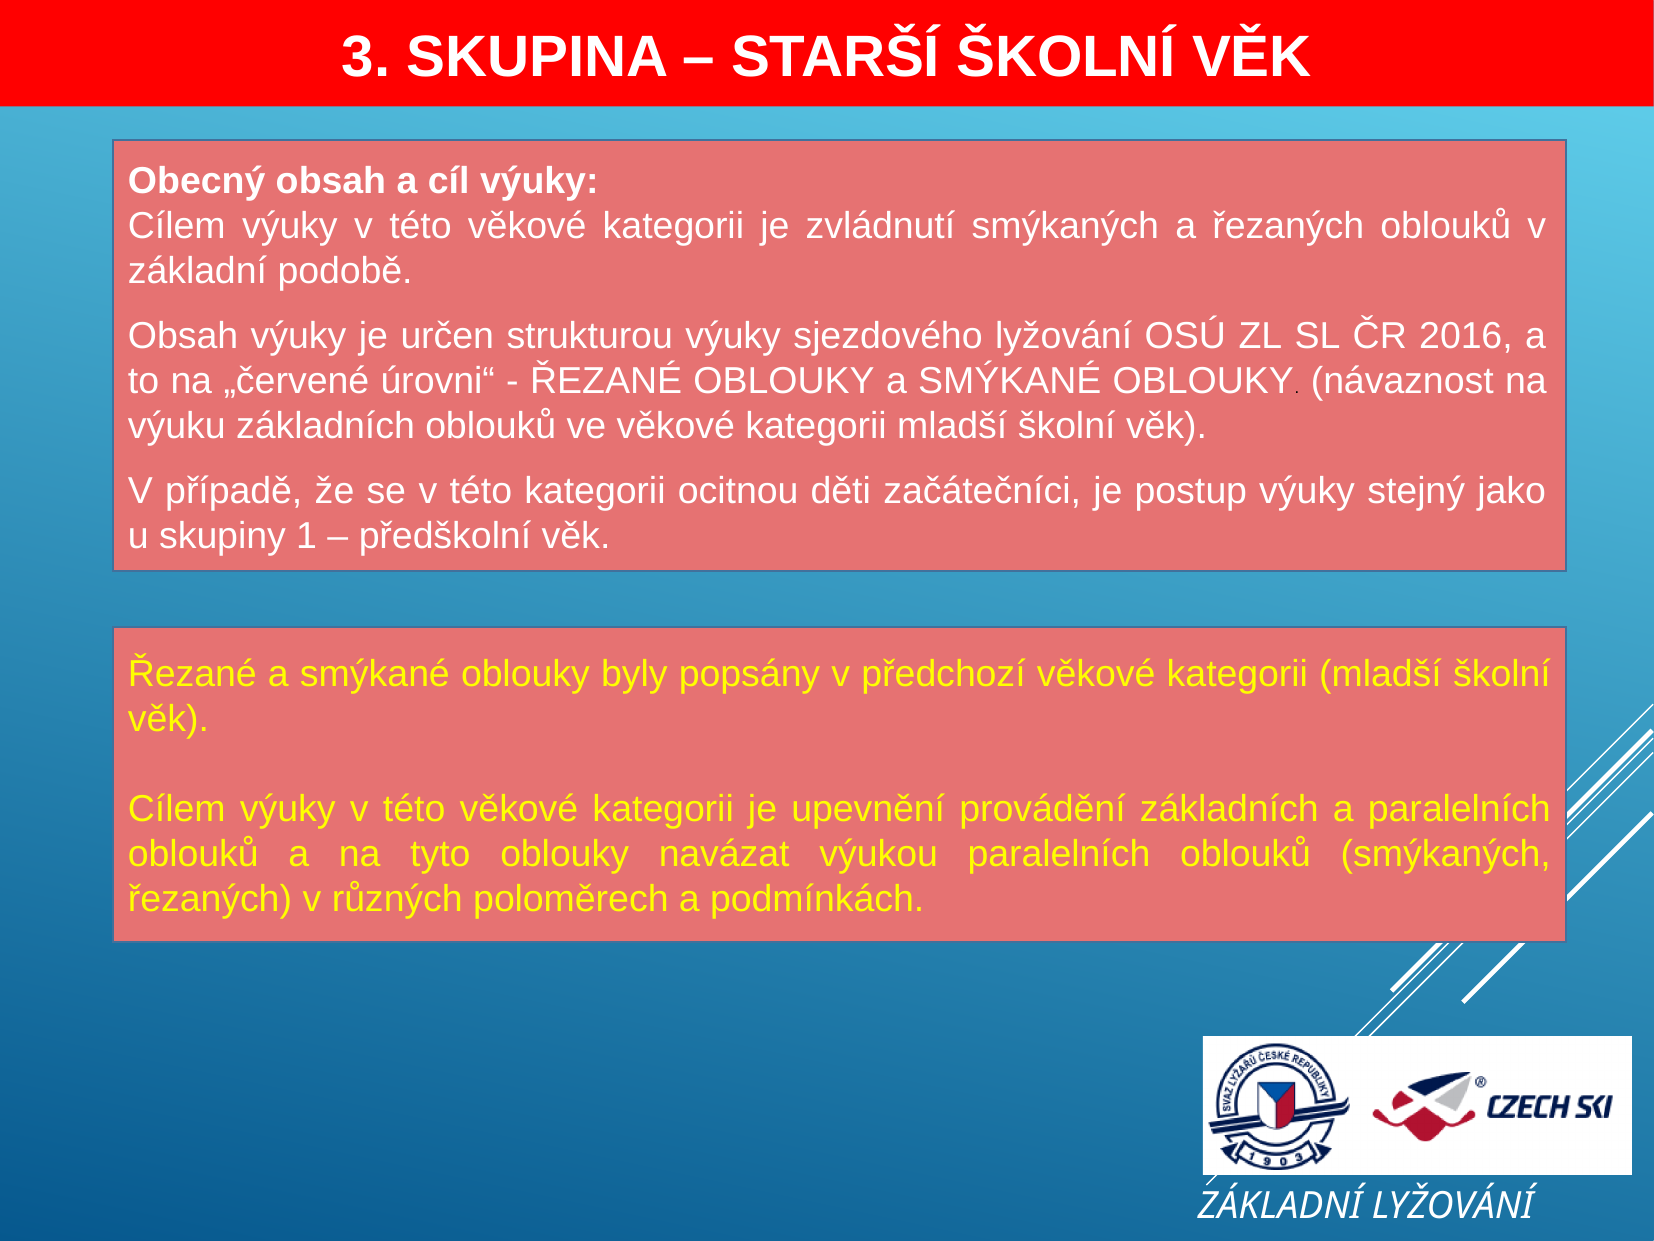

# 3. skupina – starší školní věk
Obecný obsah a cíl výuky:
Cílem výuky v této věkové kategorii je zvládnutí smýkaných a řezaných oblouků v základní podobě.
Obsah výuky je určen strukturou výuky sjezdového lyžování OSÚ ZL SL ČR 2016, a to na „červené úrovni“ - ŘEZANÉ OBLOUKY a SMÝKANÉ OBLOUKY. (návaznost na výuku základních oblouků ve věkové kategorii mladší školní věk).
V případě, že se v této kategorii ocitnou děti začátečníci, je postup výuky stejný jako u skupiny 1 – předškolní věk.
Řezané a smýkané oblouky byly popsány v předchozí věkové kategorii (mladší školní věk).
Cílem výuky v této věkové kategorii je upevnění provádění základních a paralelních oblouků a na tyto oblouky navázat výukou paralelních oblouků (smýkaných, řezaných) v různých poloměrech a podmínkách.
ZÁKLADNÍ LYŽOVÁNÍ